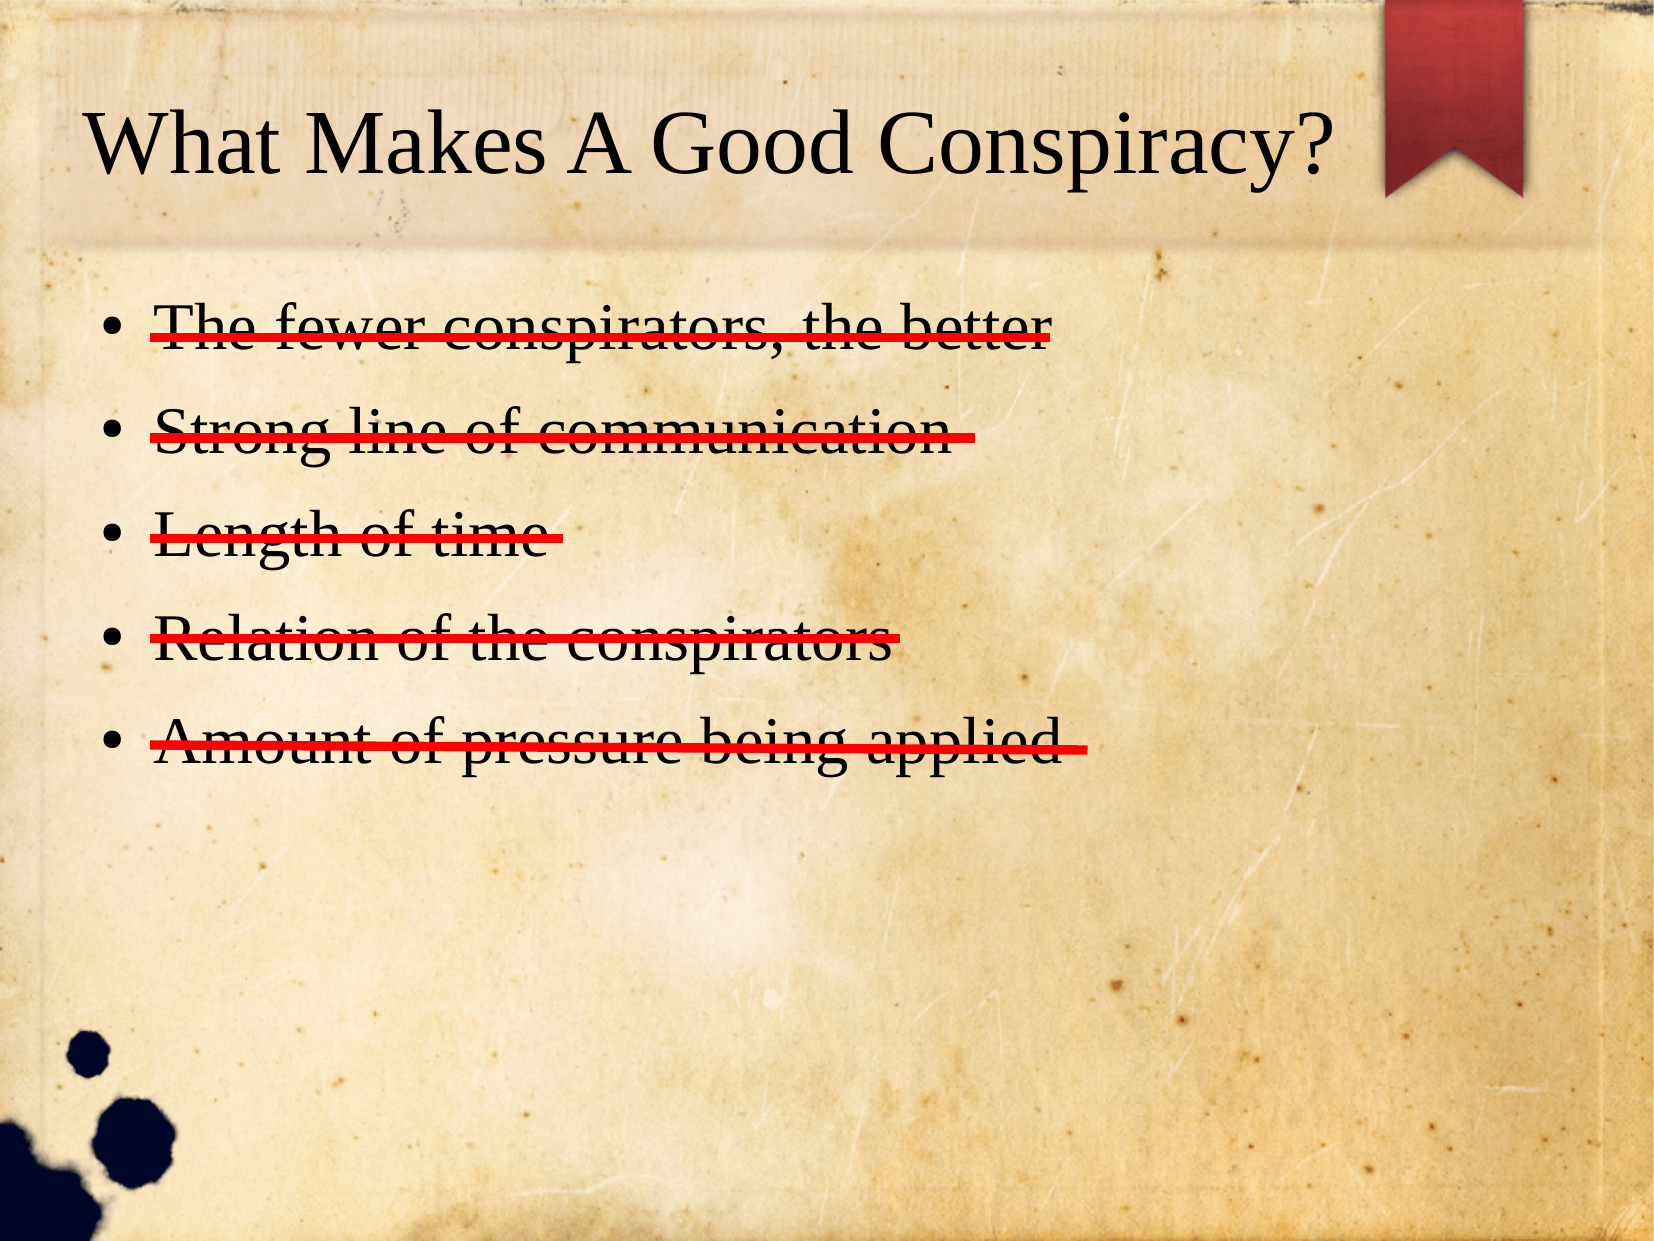

# What Makes A Good Conspiracy?
The fewer conspirators, the better
Strong line of communication
Length of time
Relation of the conspirators
Amount of pressure being applied